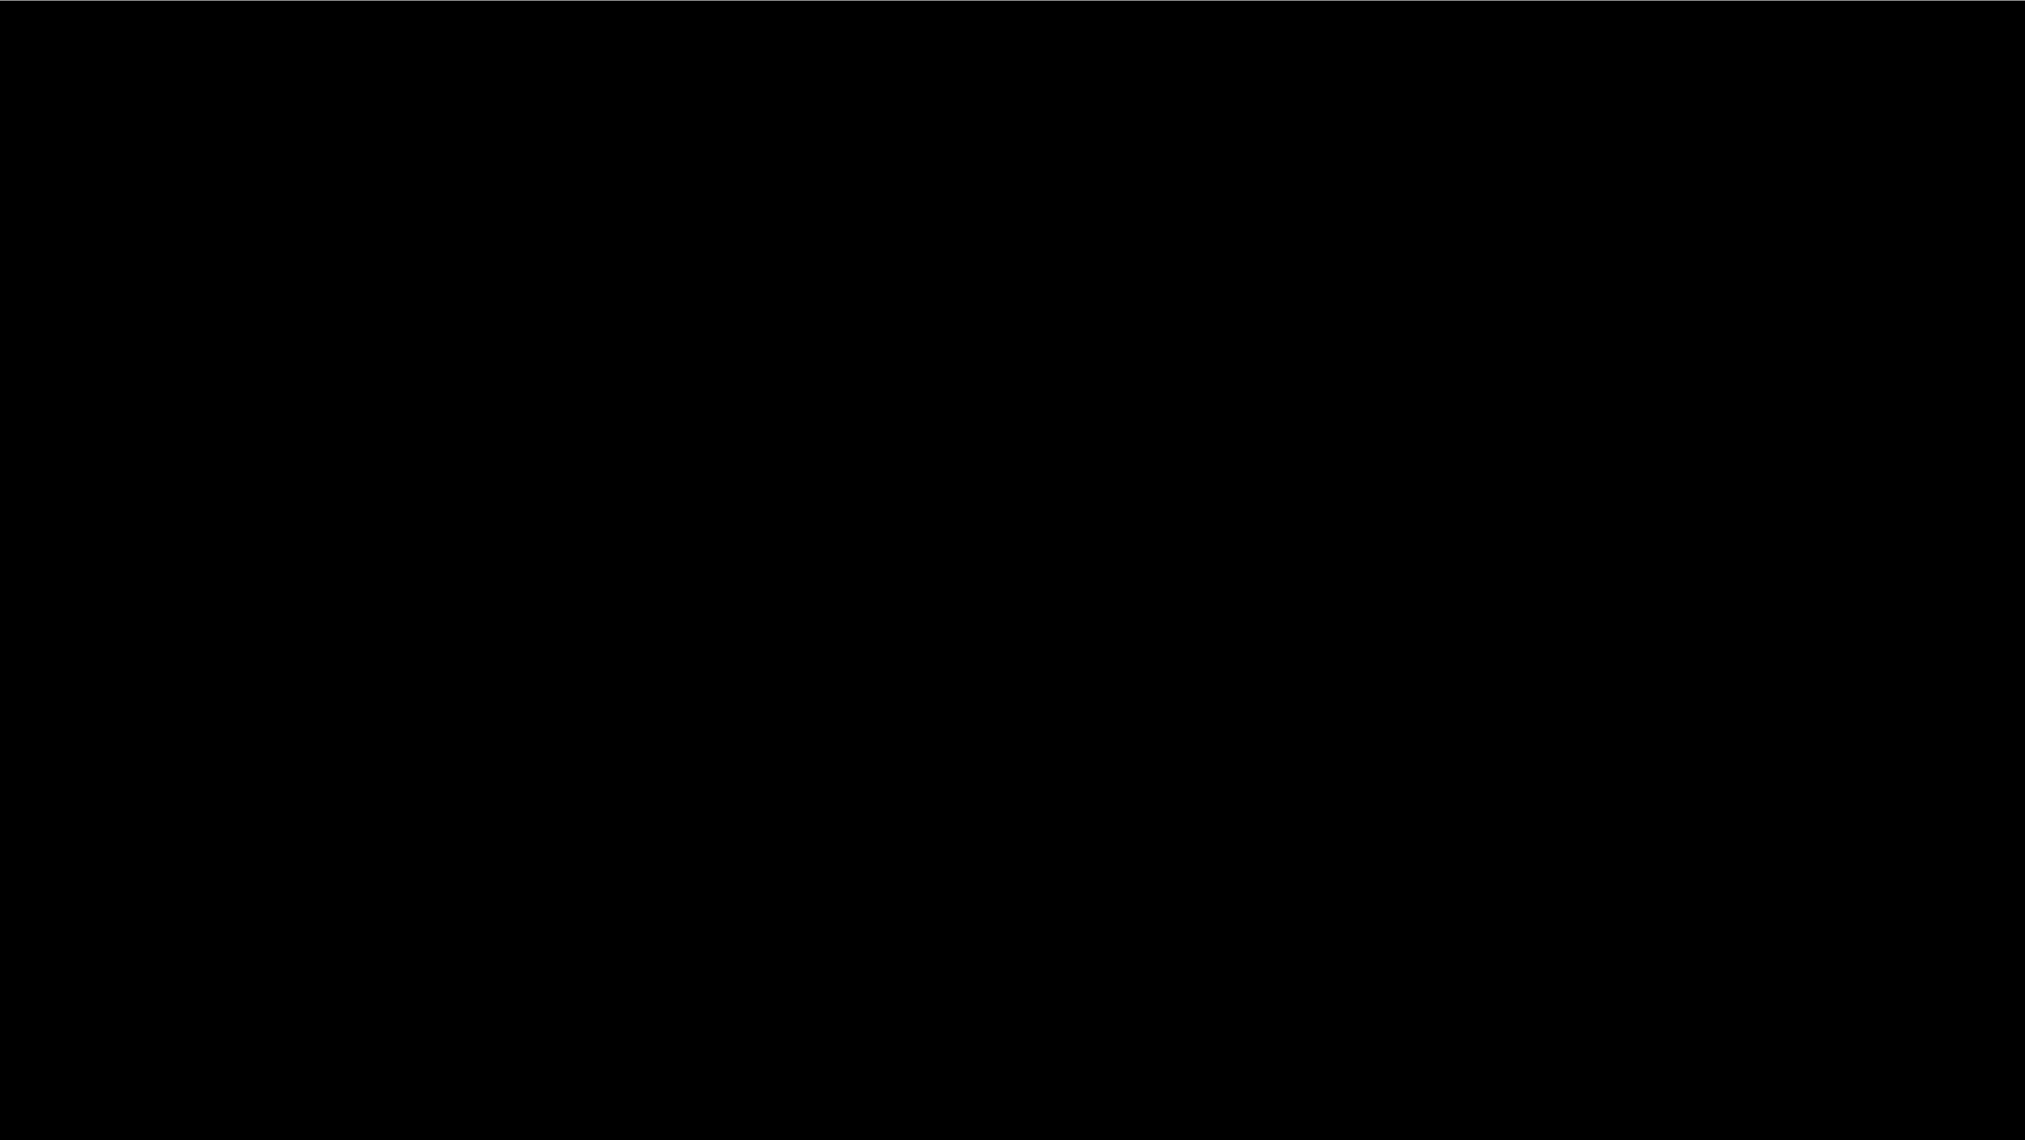

B Weather
B Weather is online at
Bweather.wikispaces.com
Like us on facebook
Questions...
Email B Weather
bweather2010@gmail.com